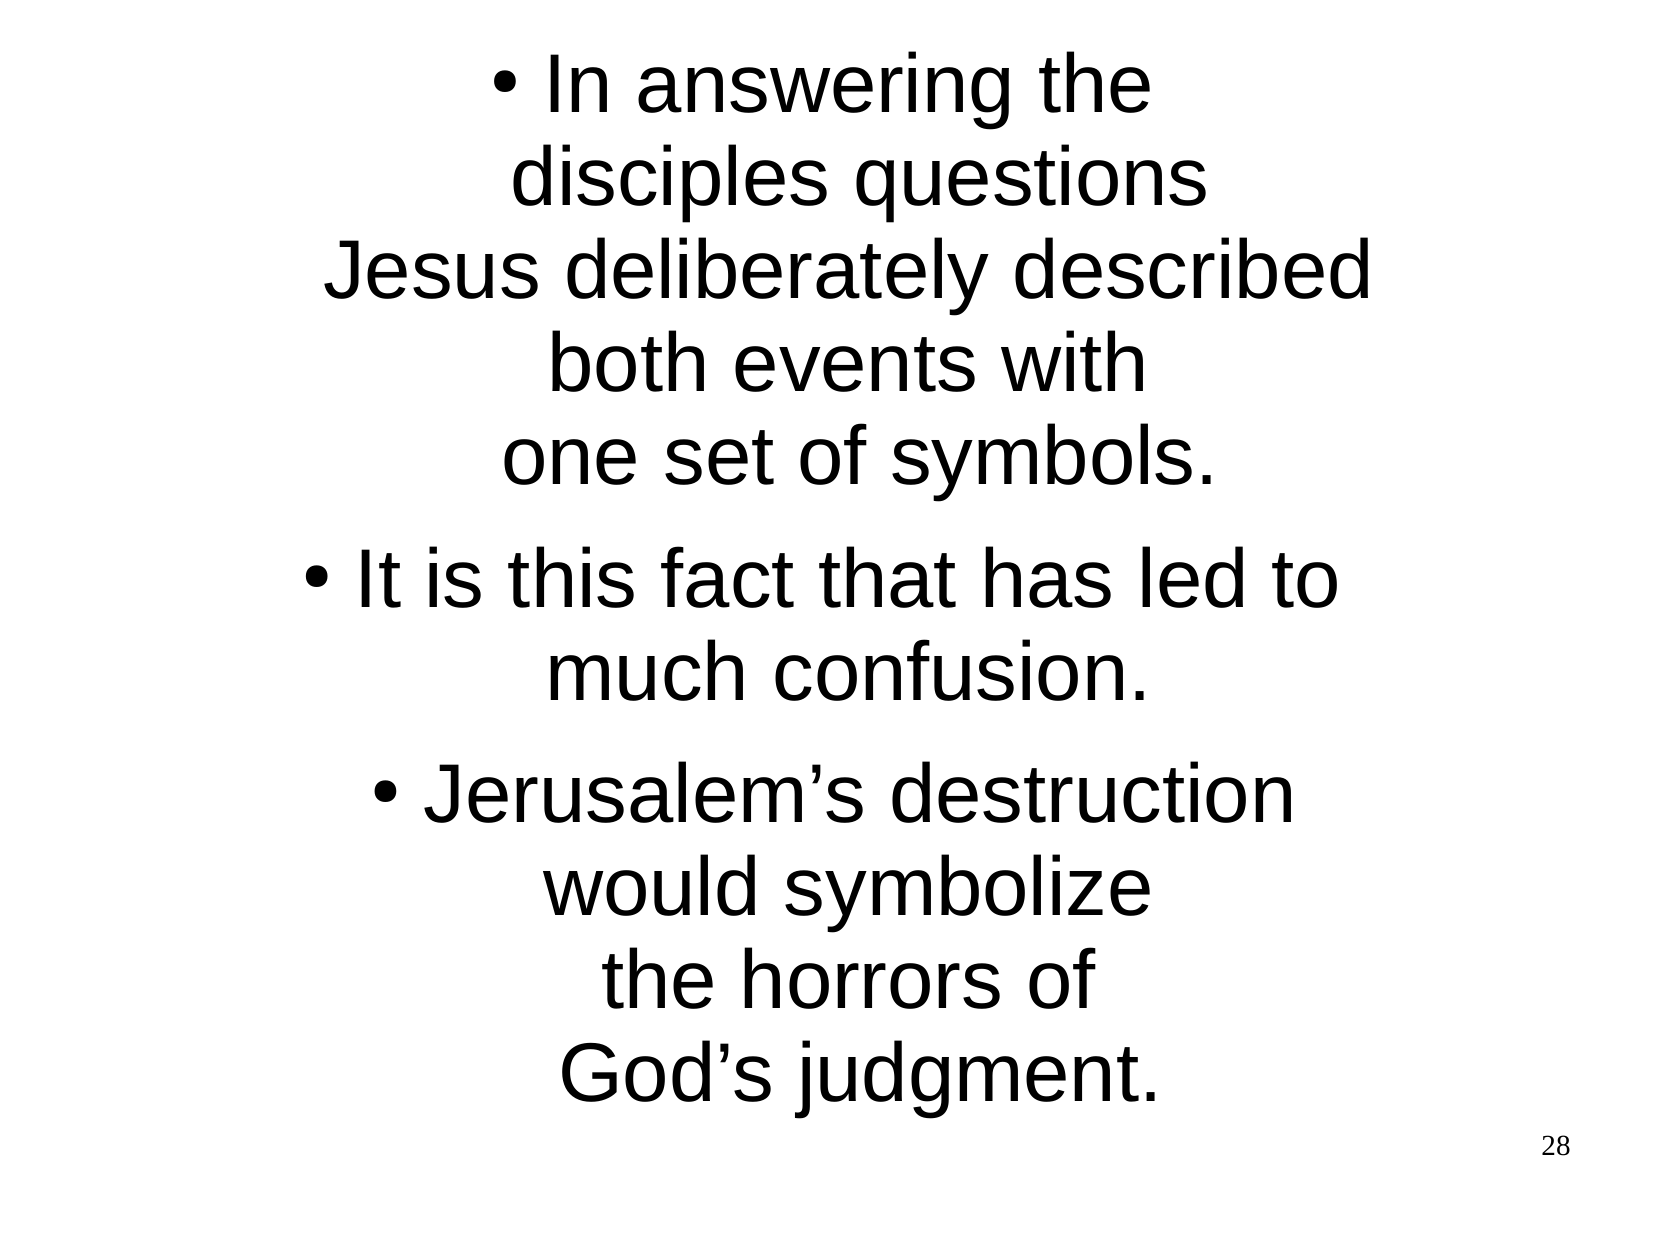

# In answering the disciples questions Jesus deliberately described both events with one set of symbols.
It is this fact that has led to
much confusion.
Jerusalem’s destruction
would symbolize
the horrors of
God’s judgment.
28